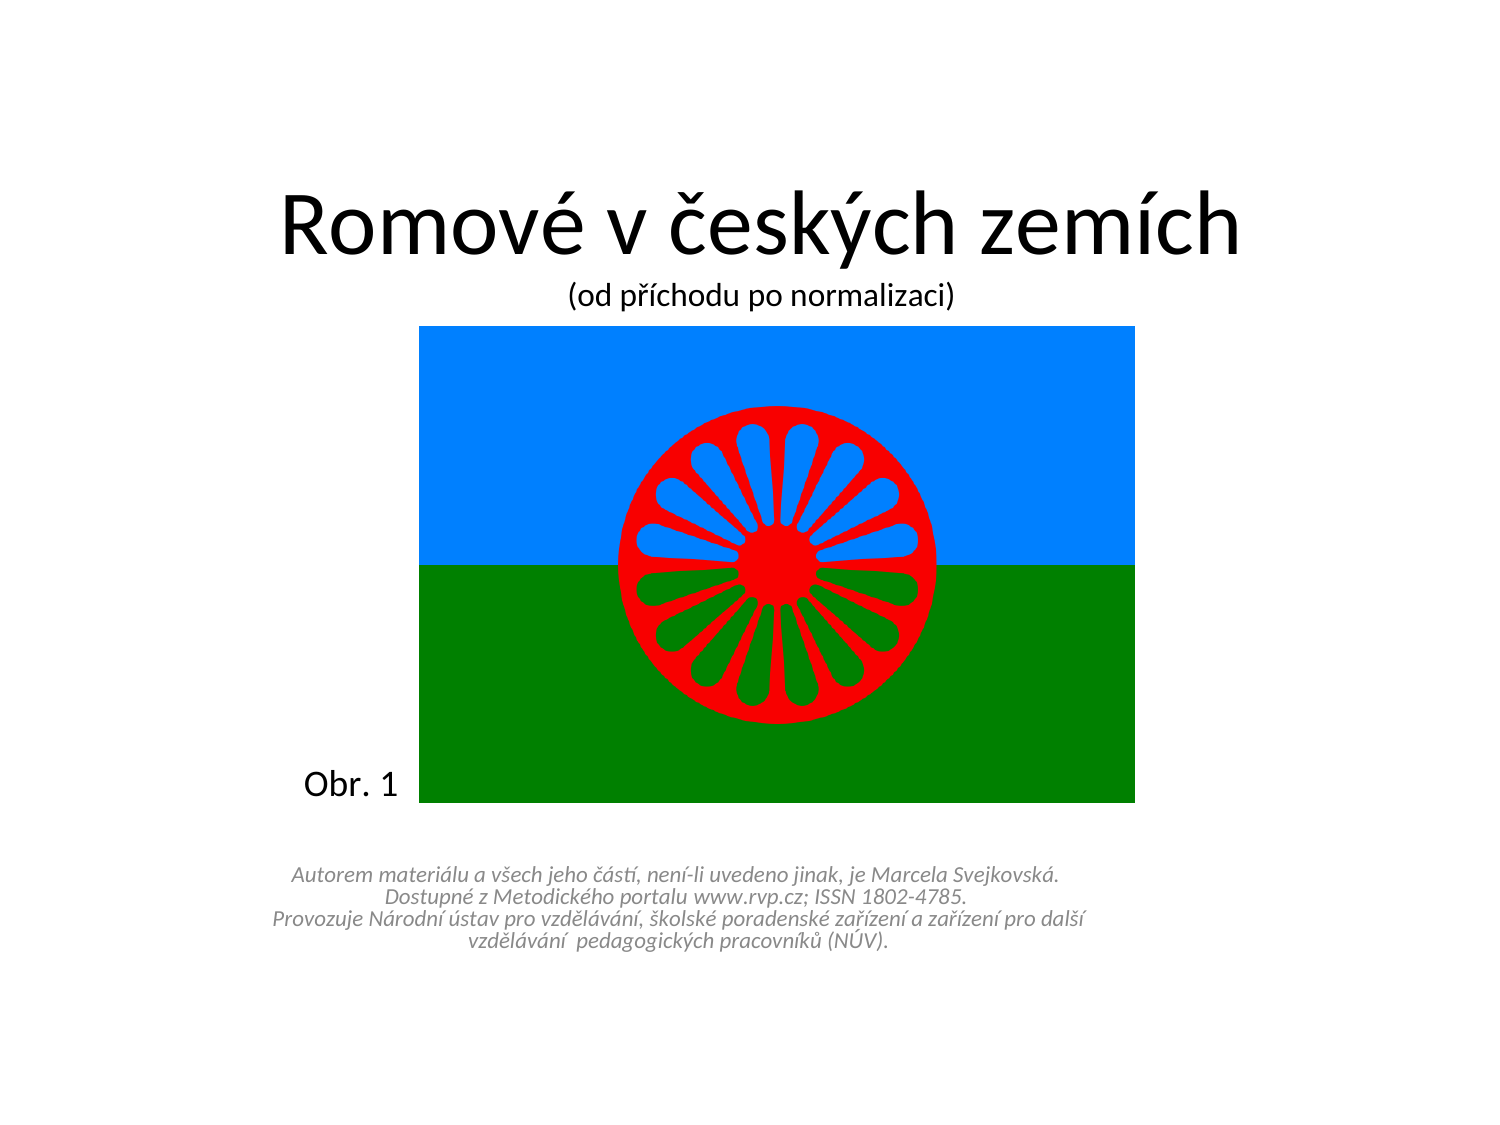

# Romové v českých zemích (od příchodu po normalizaci)
Obr. 1
Autorem materiálu a všech jeho částí, není-li uvedeno jinak, je Marcela Svejkovská.
Dostupné z Metodického portalu www.rvp.cz; ISSN 1802-4785.
Provozuje Národní ústav pro vzdělávání, školské poradenské zařízení a zařízení pro další vzdělávání pedagogických pracovníků (NÚV).